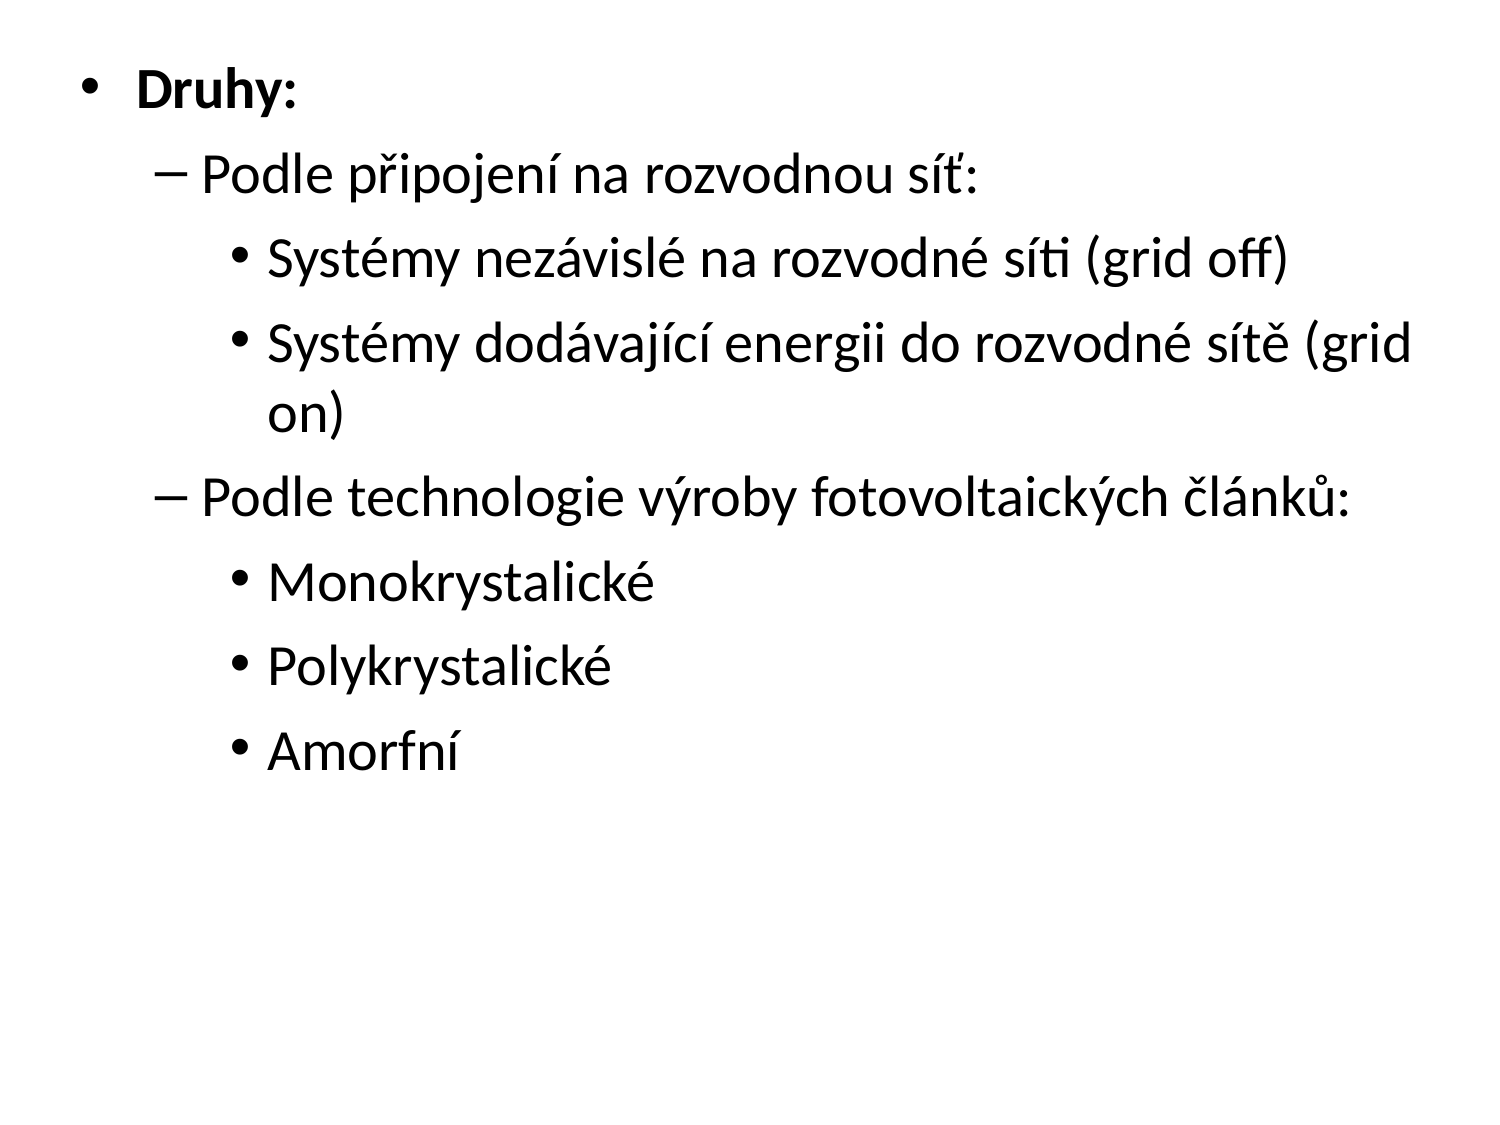

#
Druhy:
Podle připojení na rozvodnou síť:
Systémy nezávislé na rozvodné síti (grid off)
Systémy dodávající energii do rozvodné sítě (grid on)
Podle technologie výroby fotovoltaických článků:
Monokrystalické
Polykrystalické
Amorfní